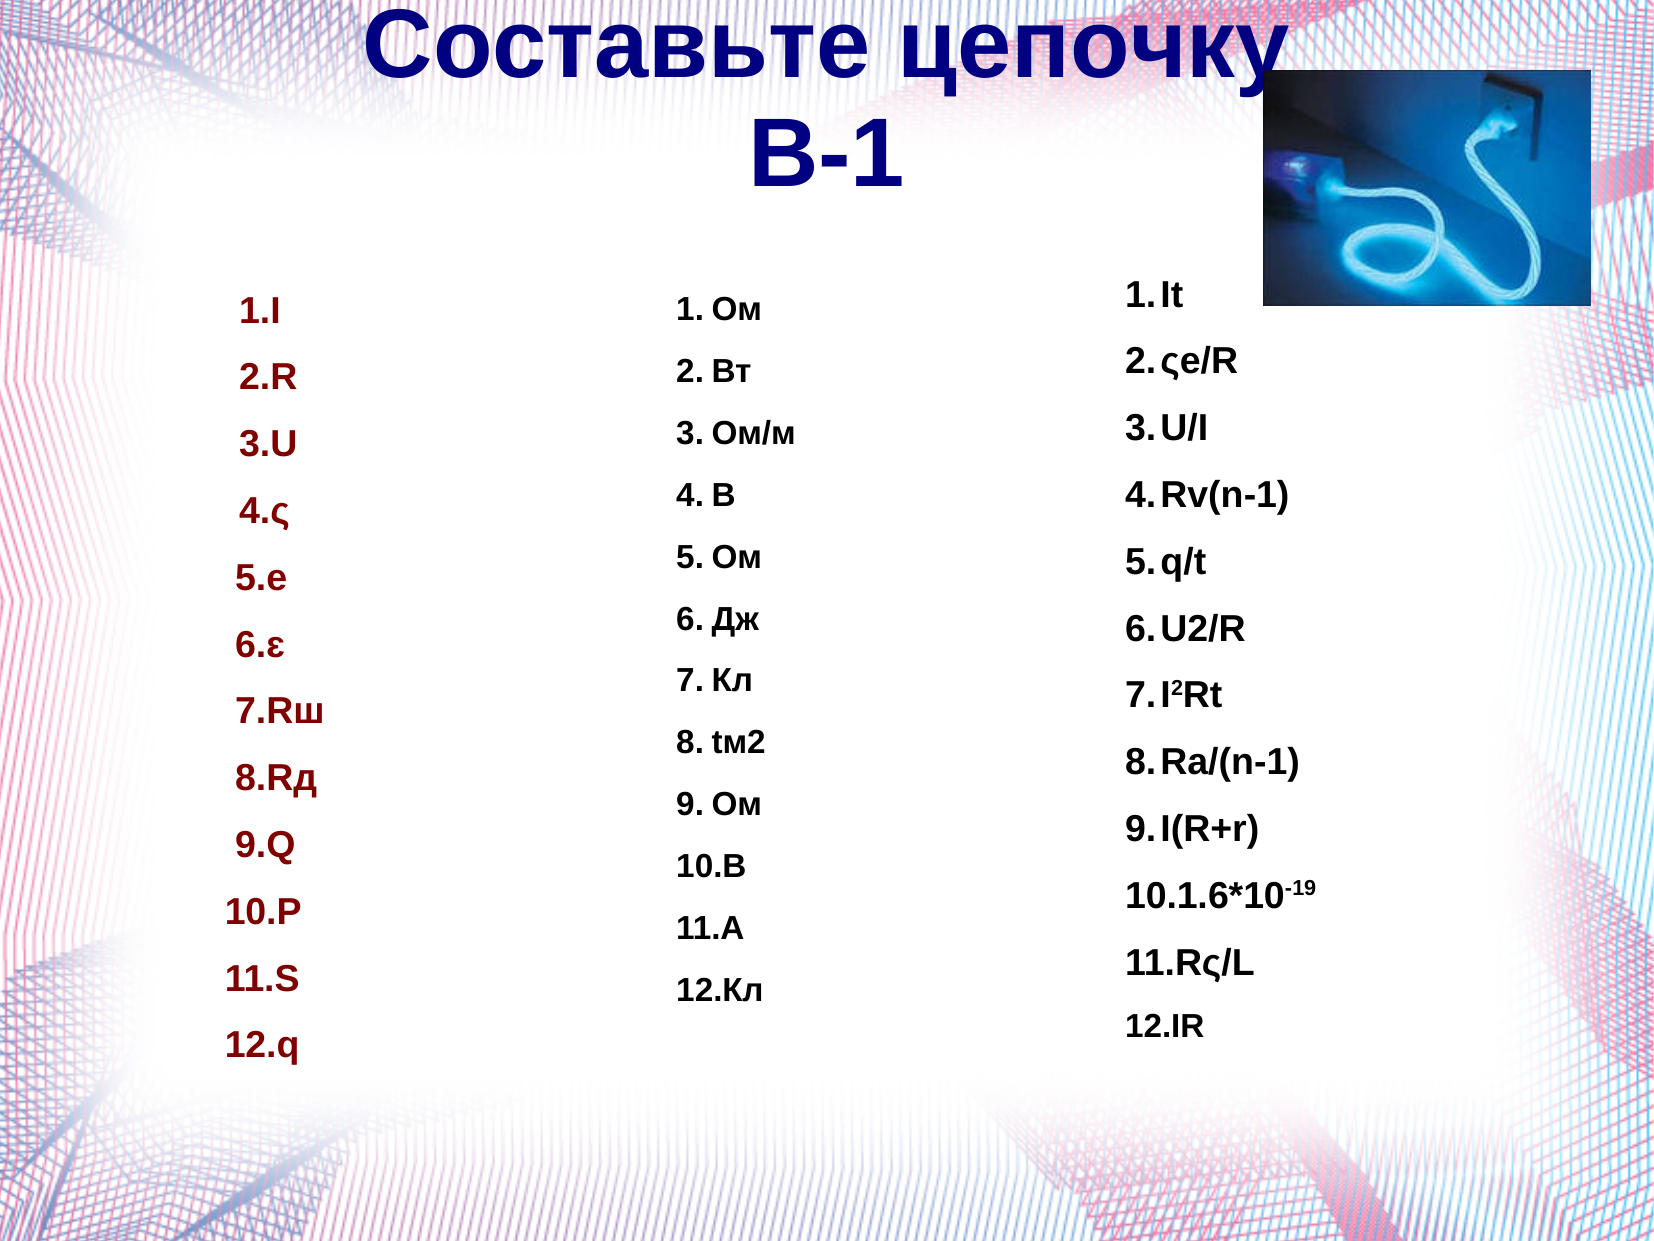

# Составьте цепочку В-1
1.I
2.R
3.U
4.ς
 5.e
 6.ɛ
 7.Rш
 8.Rд
 9.Q
 10.P
 11.S
 12.q
It
ςe/R
U/I
Rv(n-1)
q/t
U2/R
I2Rt
Ra/(n-1)
I(R+r)
1.6*10-19
Rς/L
IR
Ом
Вт
Ом/м
В
Ом
Дж
Кл
tм2
Ом
В
А
Кл